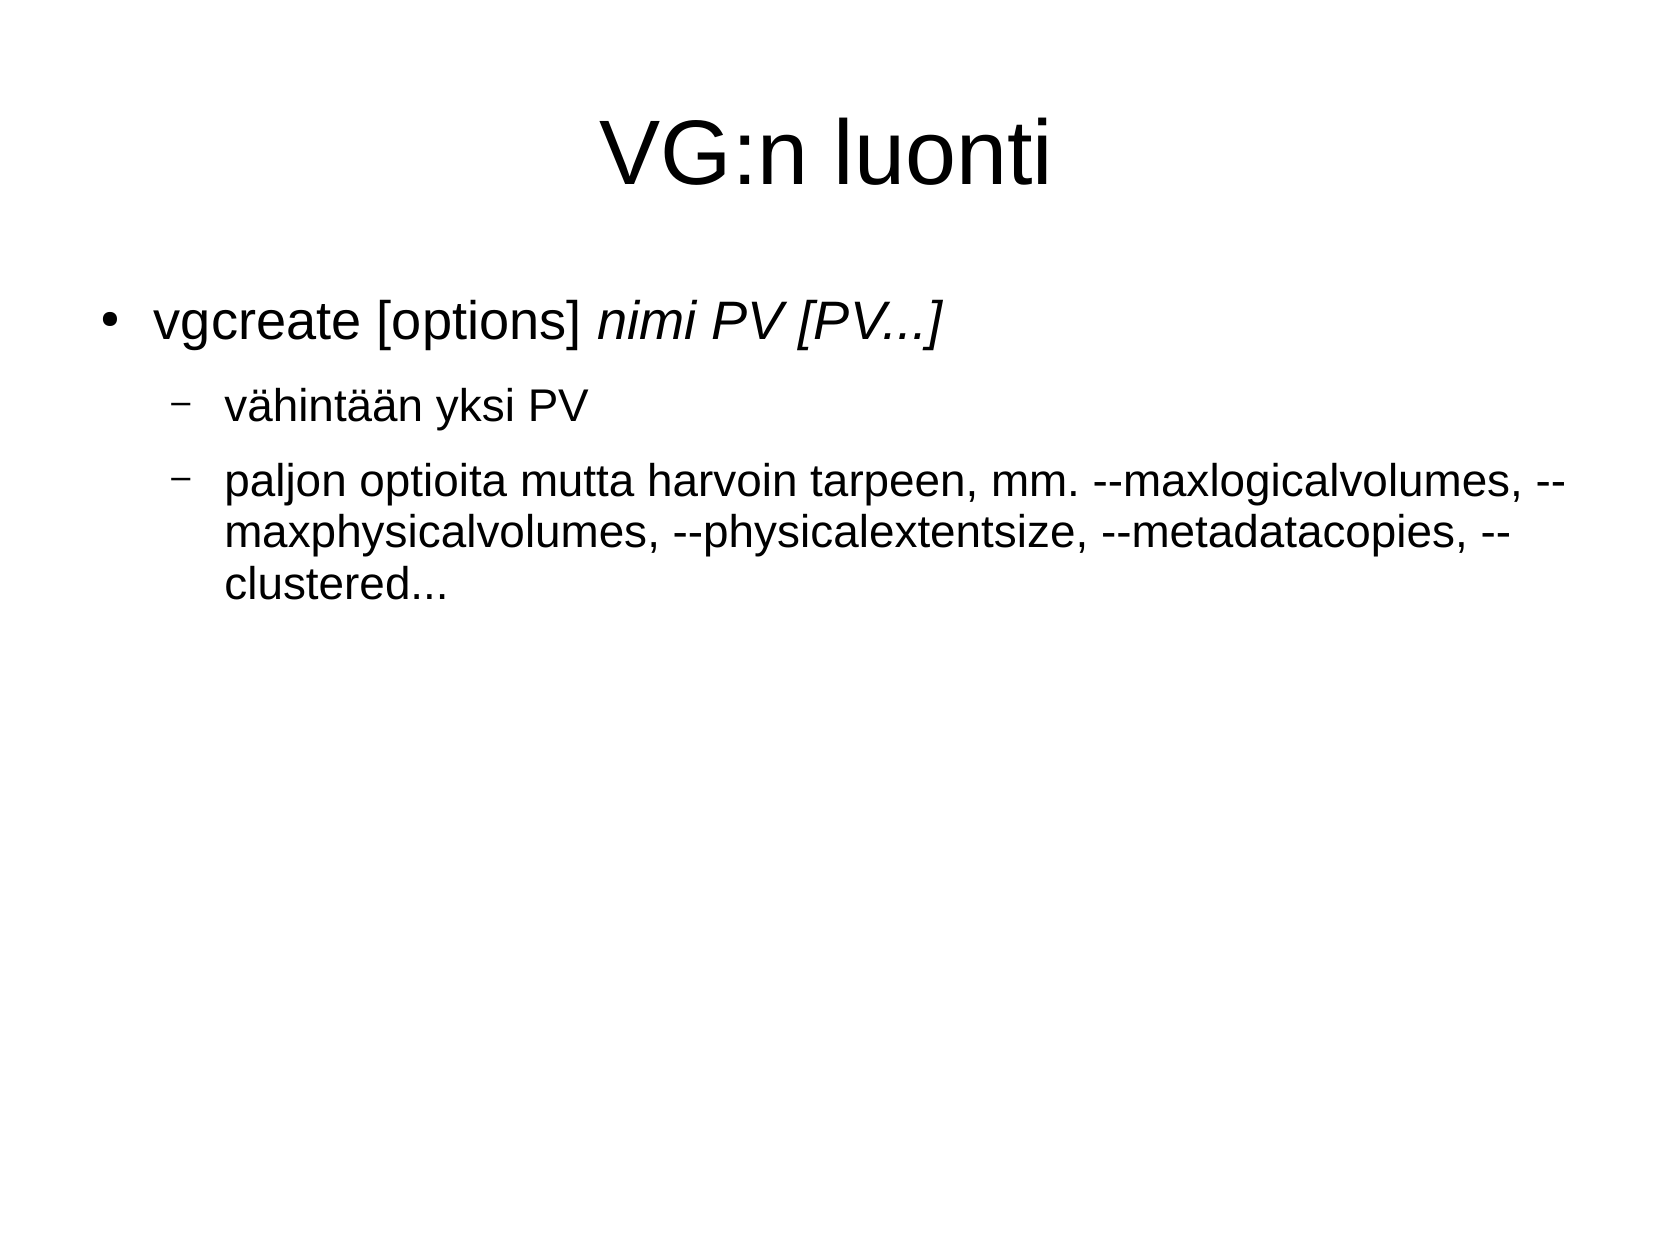

# VG:n luonti
vgcreate [options] nimi PV [PV...]
vähintään yksi PV
paljon optioita mutta harvoin tarpeen, mm. --maxlogicalvolumes, --maxphysicalvolumes, --physicalextentsize, --metadatacopies, --clustered...